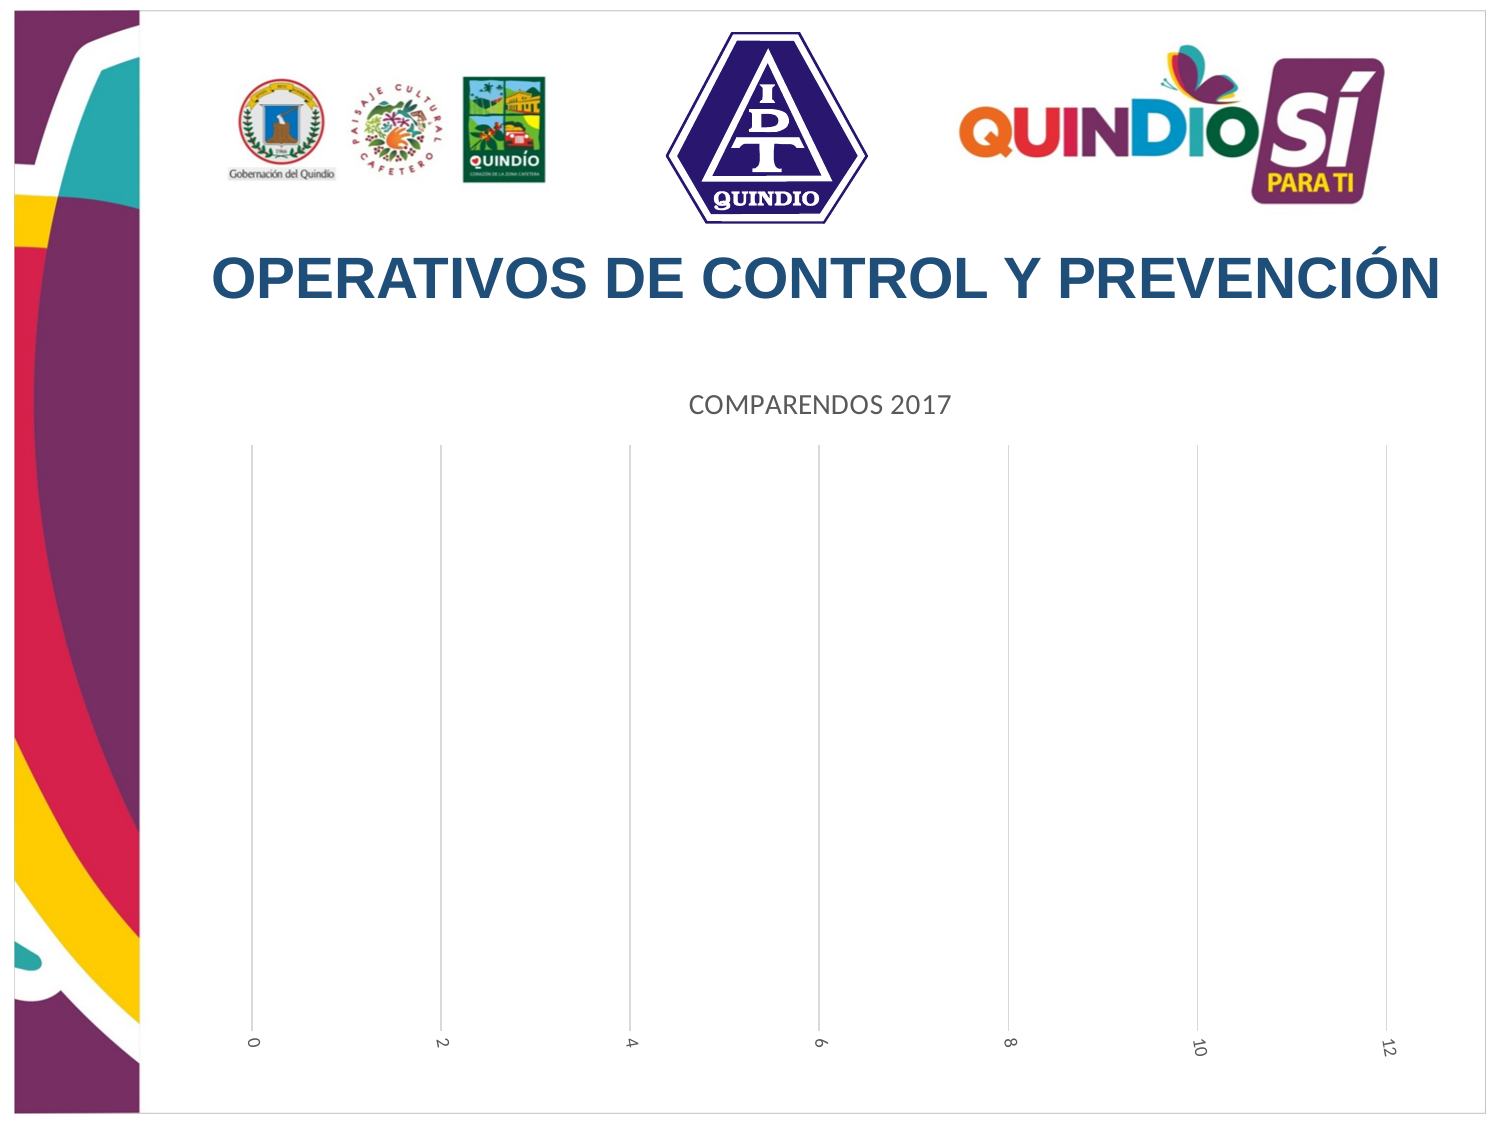

# OPERATIVOS DE CONTROL Y PREVENCIÓN
### Chart: COMPARENDOS 2017
| Category | |
|---|---|
GLORIA MERCEDES BUITRAGO SALAZAR
Directora General